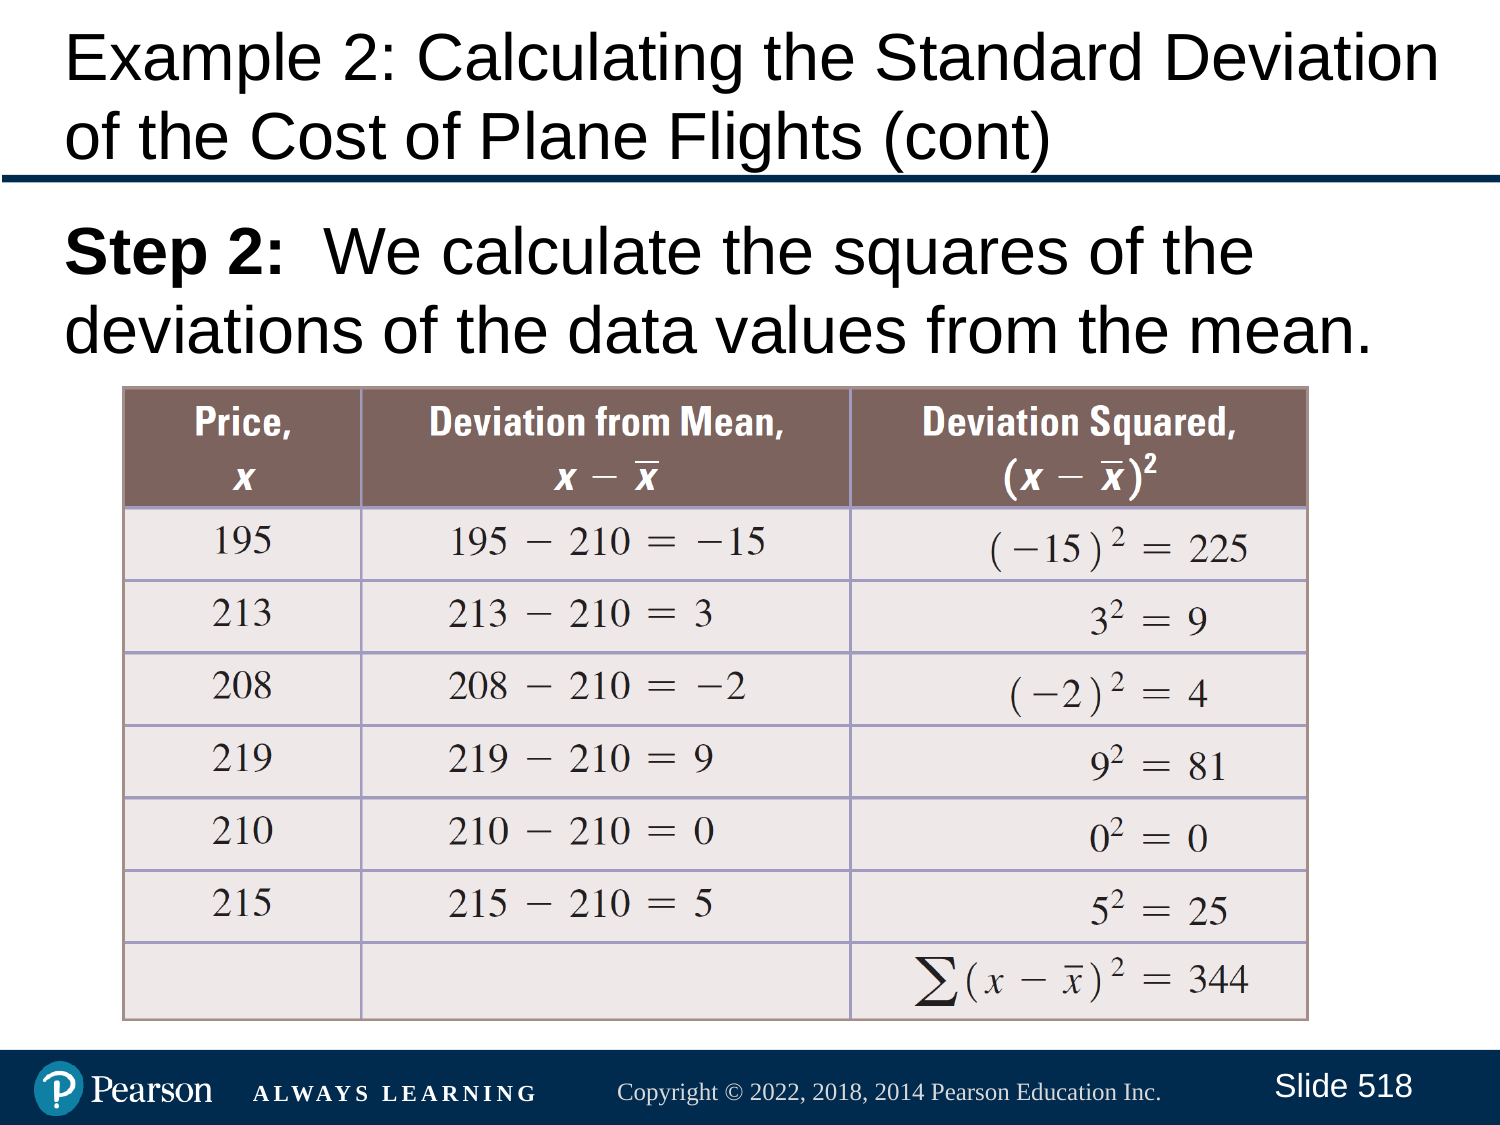

# Example 2: Calculating the Standard Deviation of the Cost of Plane Flights (cont)
Step 2: We calculate the squares of the deviations of the data values from the mean.